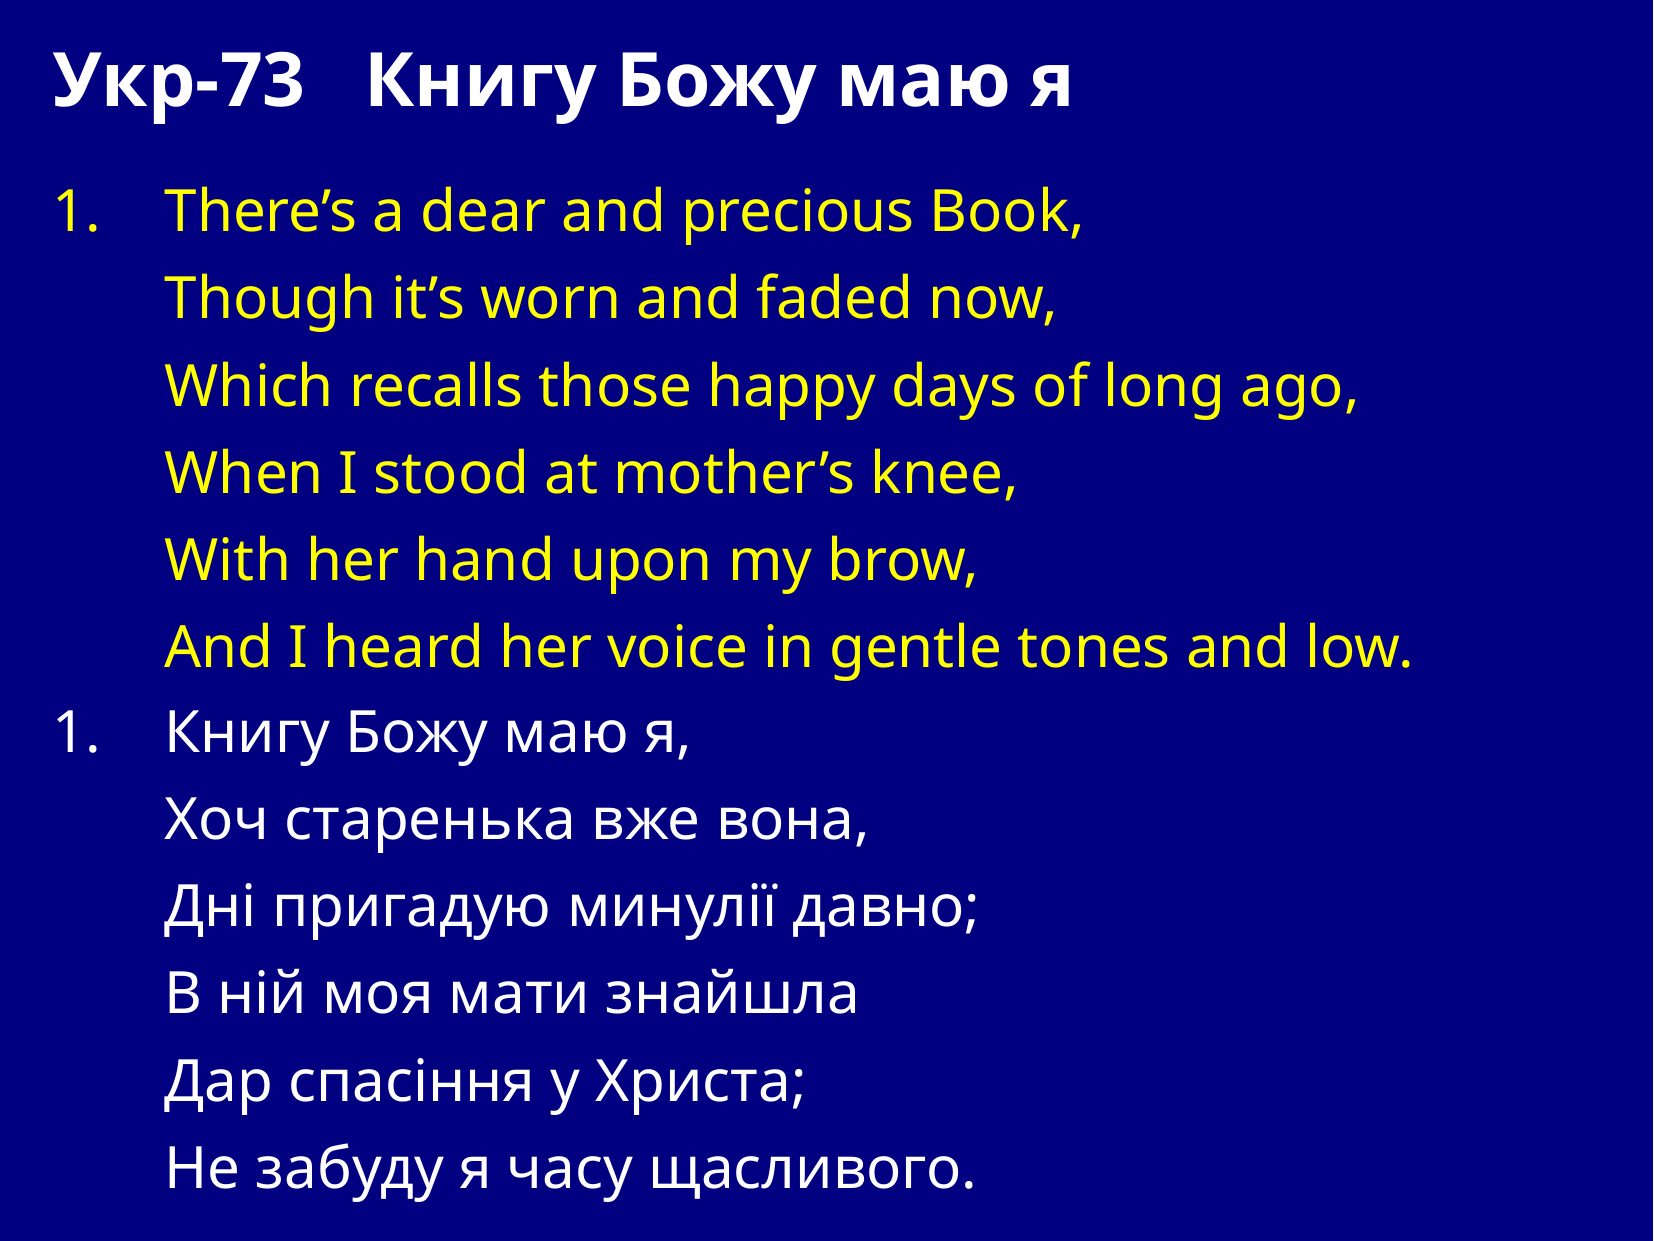

Укр-73 Книгу Божу маю я
1.	There’s a dear and precious Book,
	Though it’s worn and faded now,
	Which recalls those happy days of long ago,
	When I stood at mother’s knee,
	With her hand upon my brow,
	And I heard her voice in gentle tones and low.
1.	Книгу Божу маю я,
	Хоч старенька вже вона,
	Дні пригадую минулії давно;
	В ній моя мати знайшла
	Дар спасіння у Христа;
	Не забуду я часу щасливого.